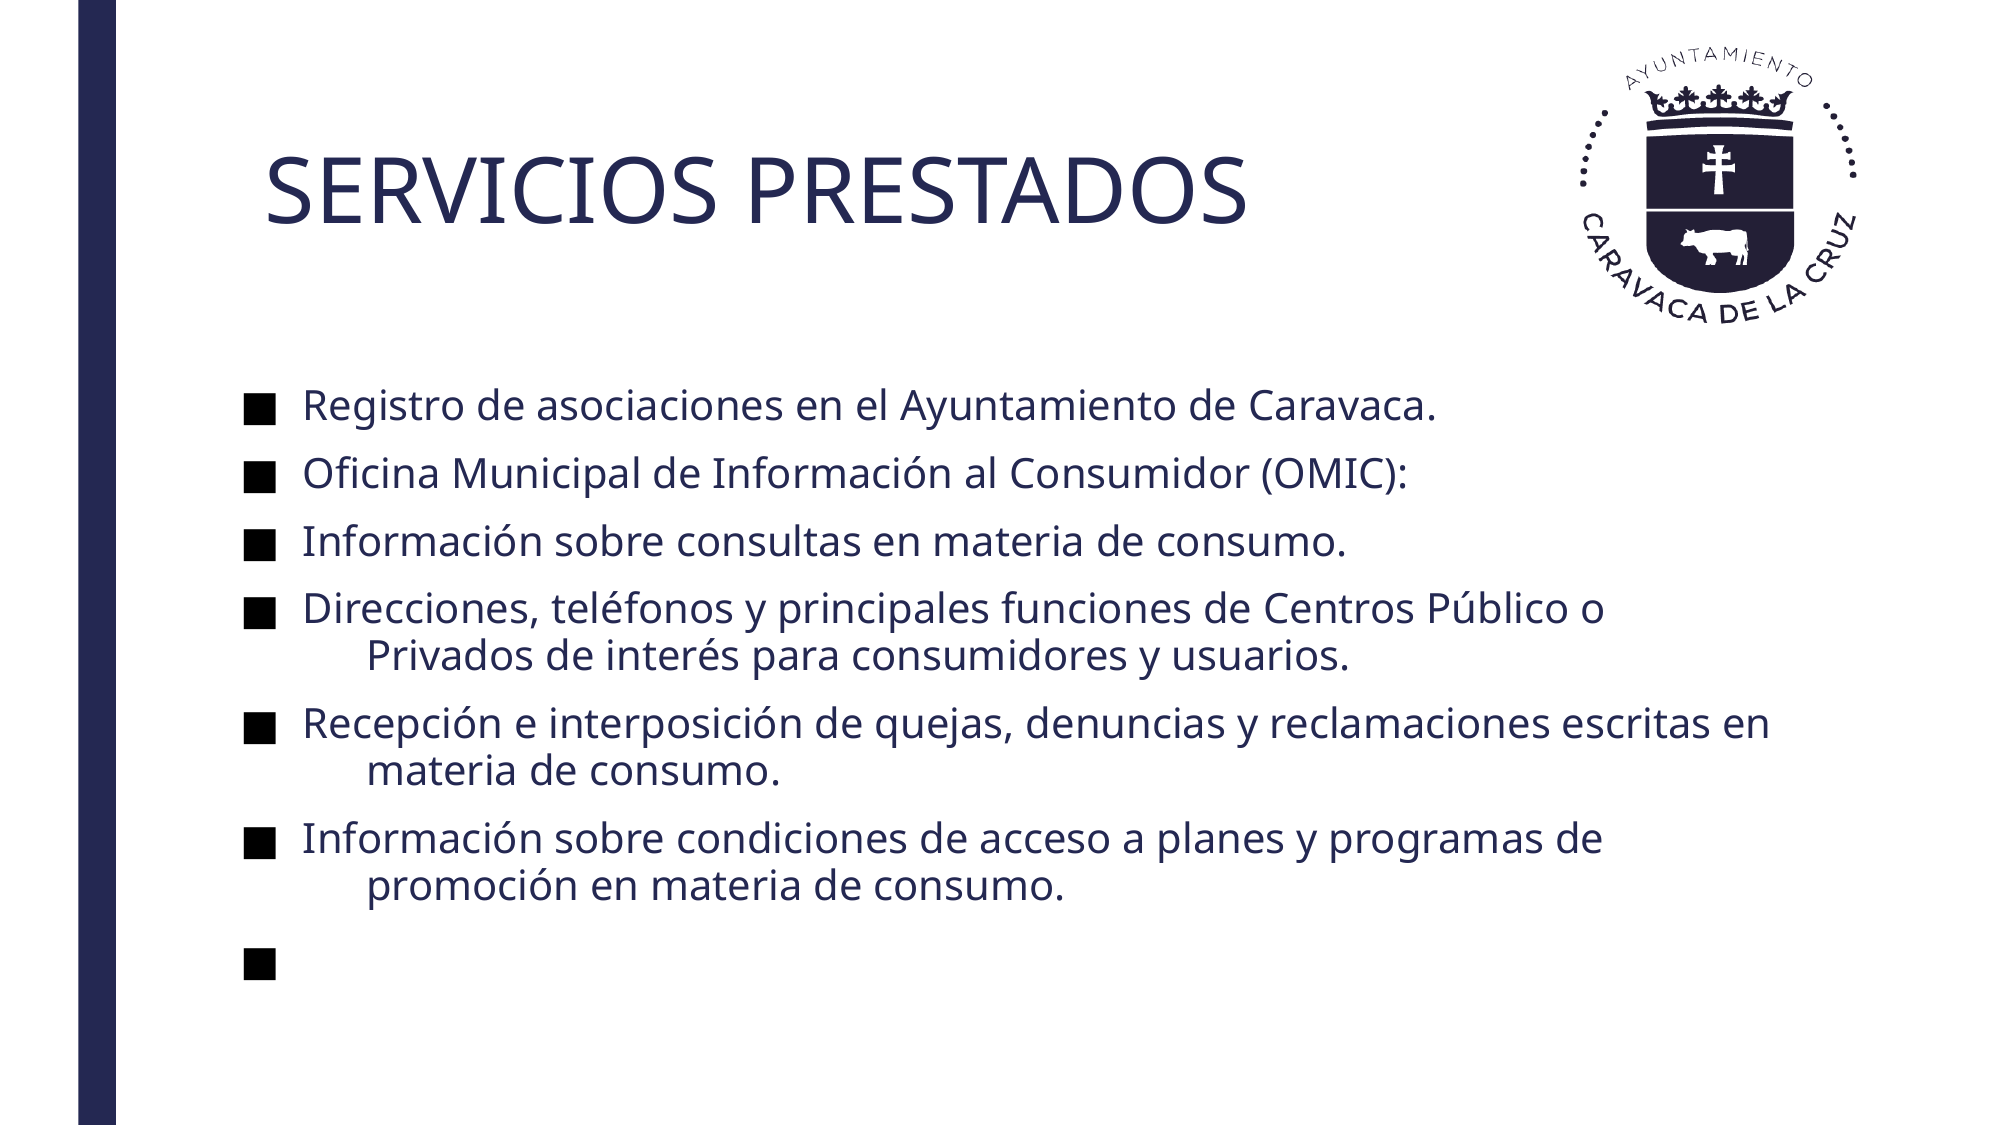

SERVICIOS PRESTADOS
# Registro de asociaciones en el Ayuntamiento de Caravaca.
Oficina Municipal de Información al Consumidor (OMIC):
Información sobre consultas en materia de consumo.
Direcciones, teléfonos y principales funciones de Centros Público o Privados de interés para consumidores y usuarios.
Recepción e interposición de quejas, denuncias y reclamaciones escritas en materia de consumo.
Información sobre condiciones de acceso a planes y programas de promoción en materia de consumo.